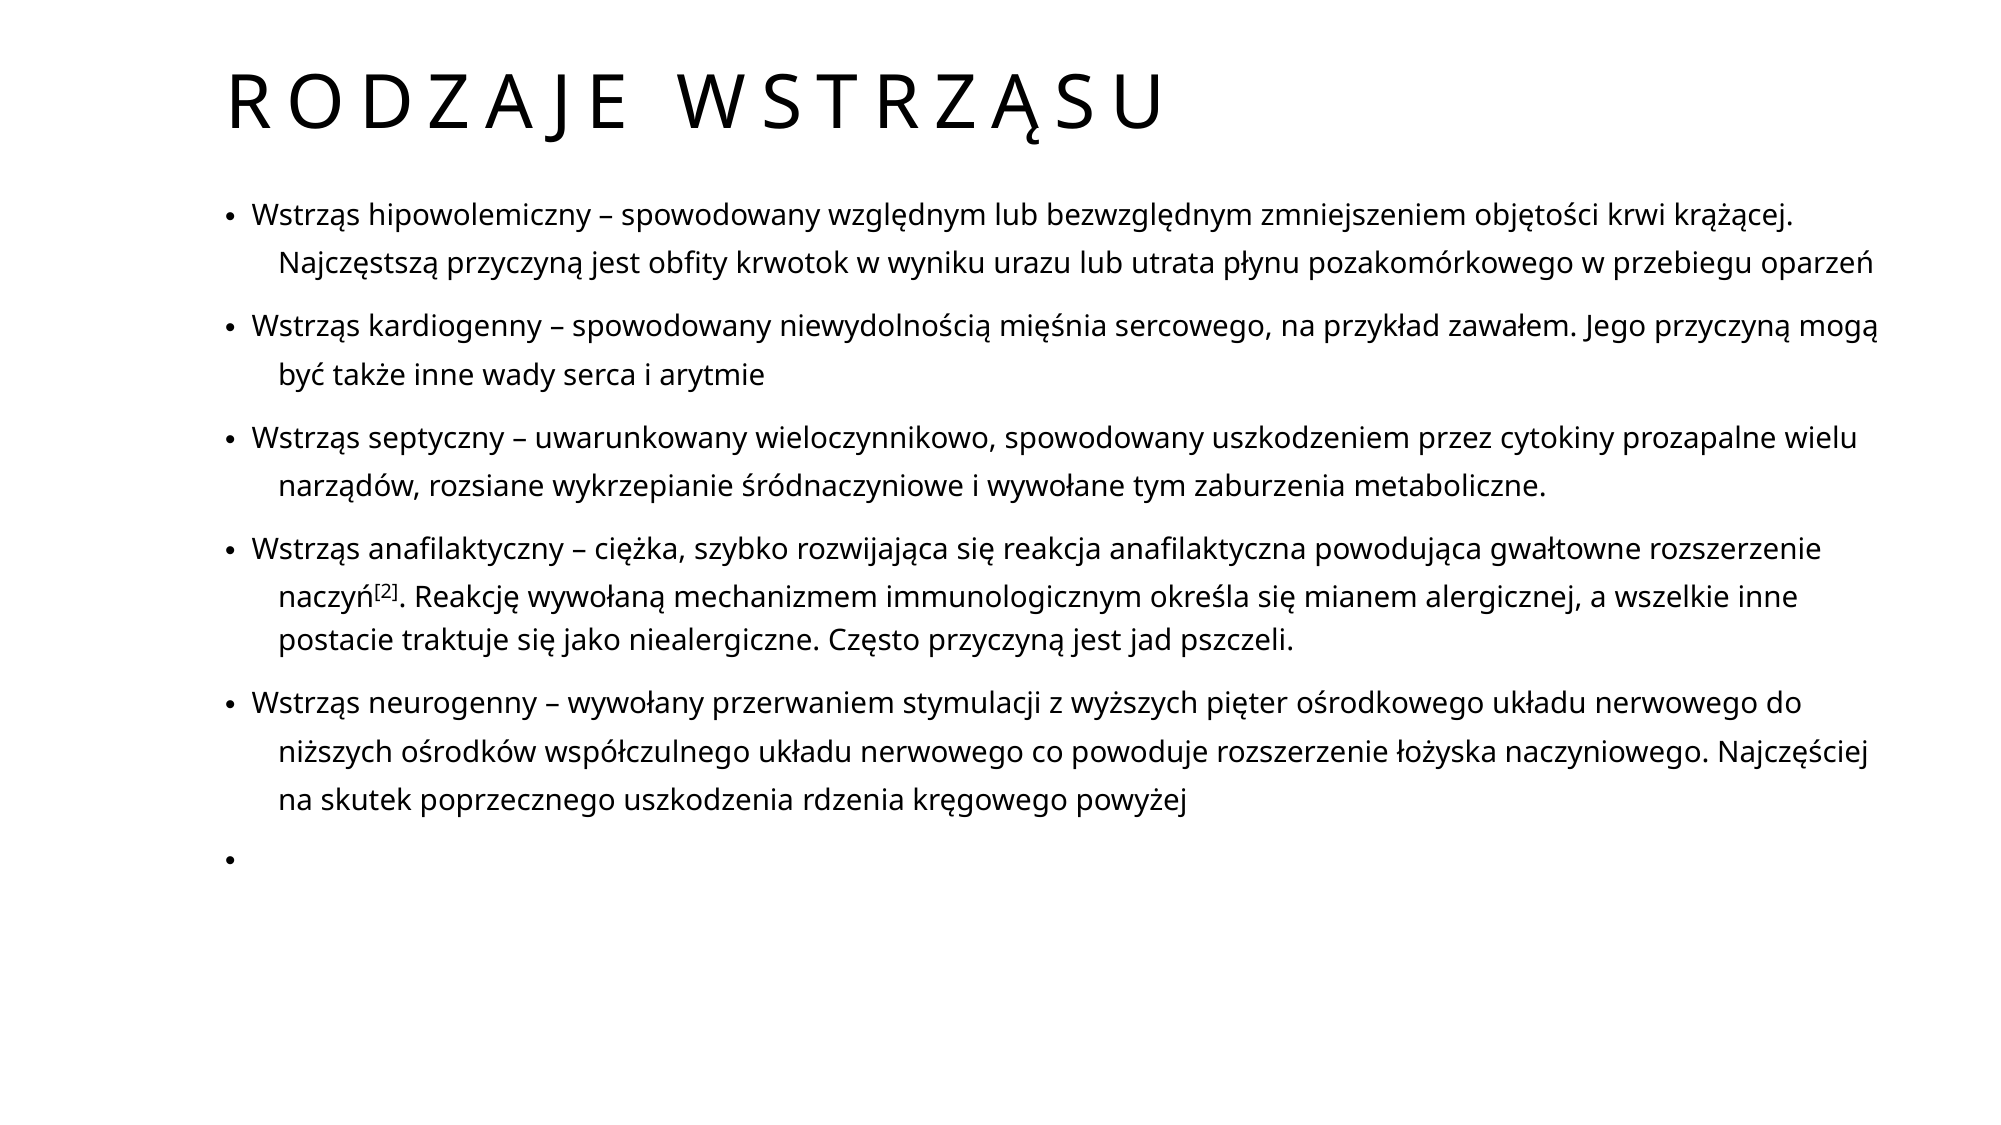

# Rodzaje wstrząsu
Wstrząs hipowolemiczny – spowodowany względnym lub bezwzględnym zmniejszeniem objętości krwi krążącej. Najczęstszą przyczyną jest obfity krwotok w wyniku urazu lub utrata płynu pozakomórkowego w przebiegu oparzeń
Wstrząs kardiogenny – spowodowany niewydolnością mięśnia sercowego, na przykład zawałem. Jego przyczyną mogą być także inne wady serca i arytmie
Wstrząs septyczny – uwarunkowany wieloczynnikowo, spowodowany uszkodzeniem przez cytokiny prozapalne wielu narządów, rozsiane wykrzepianie śródnaczyniowe i wywołane tym zaburzenia metaboliczne.
Wstrząs anafilaktyczny – ciężka, szybko rozwijająca się reakcja anafilaktyczna powodująca gwałtowne rozszerzenie naczyń[2]. Reakcję wywołaną mechanizmem immunologicznym określa się mianem alergicznej, a wszelkie inne postacie traktuje się jako niealergiczne. Często przyczyną jest jad pszczeli.
Wstrząs neurogenny – wywołany przerwaniem stymulacji z wyższych pięter ośrodkowego układu nerwowego do niższych ośrodków współczulnego układu nerwowego co powoduje rozszerzenie łożyska naczyniowego. Najczęściej na skutek poprzecznego uszkodzenia rdzenia kręgowego powyżej